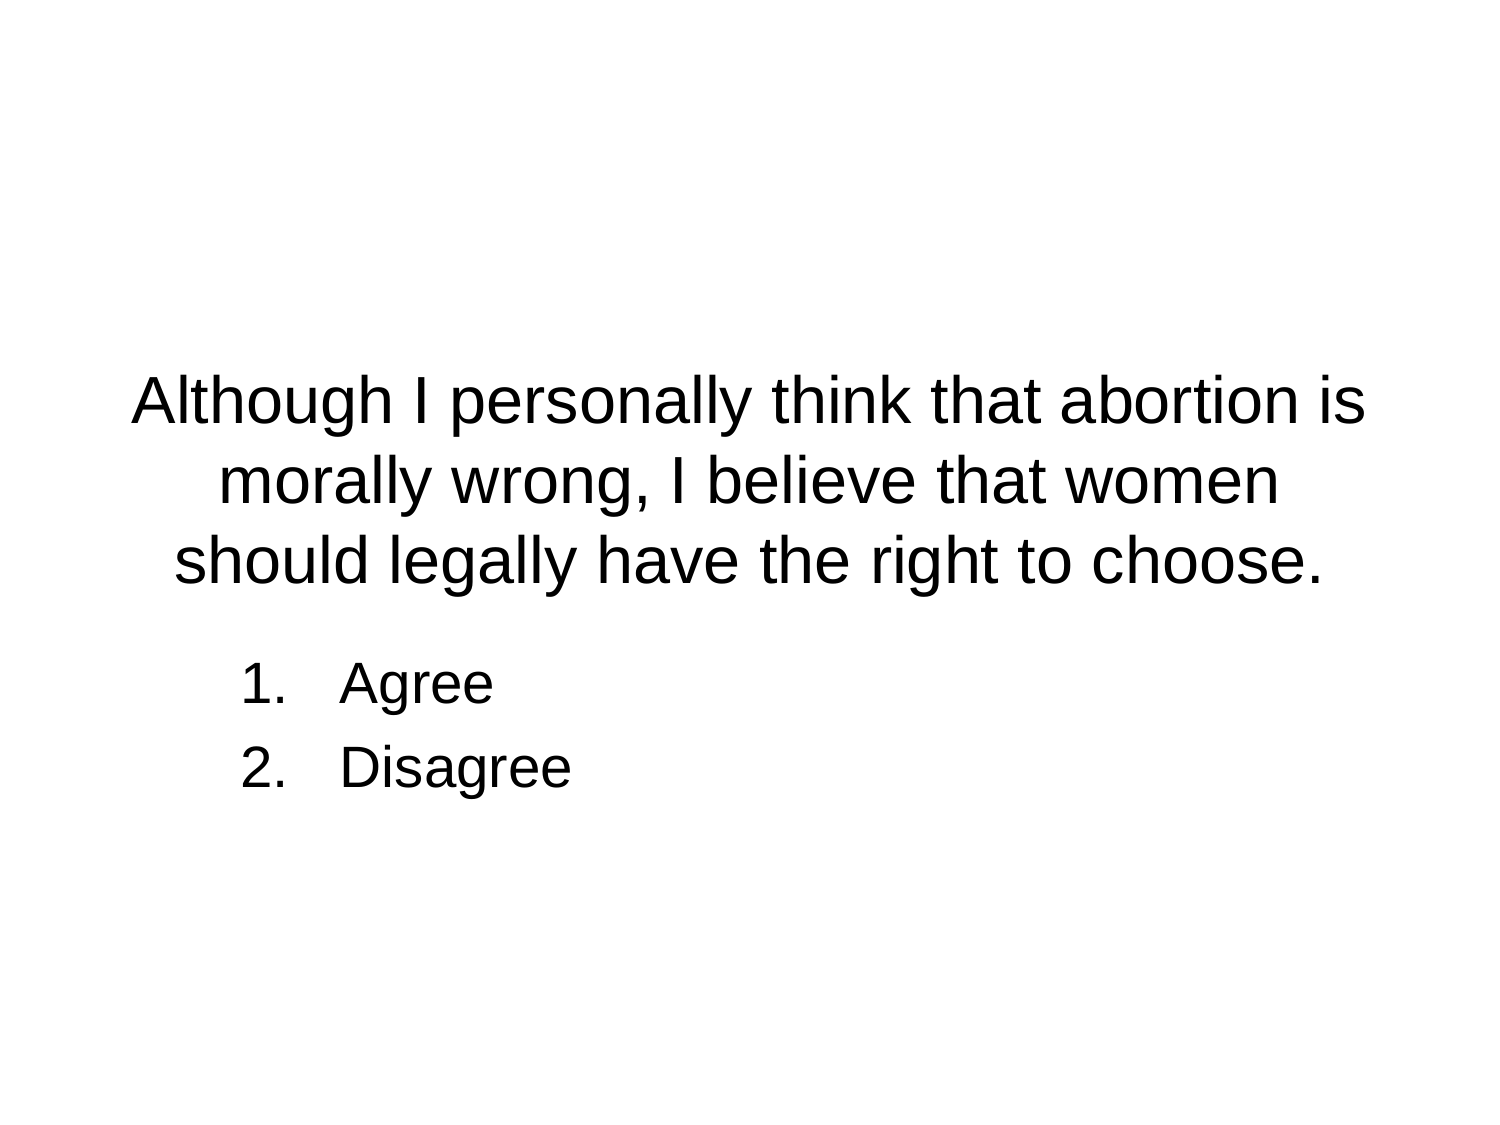

# Although I personally think that abortion is morally wrong, I believe that women should legally have the right to choose.
Agree
Disagree